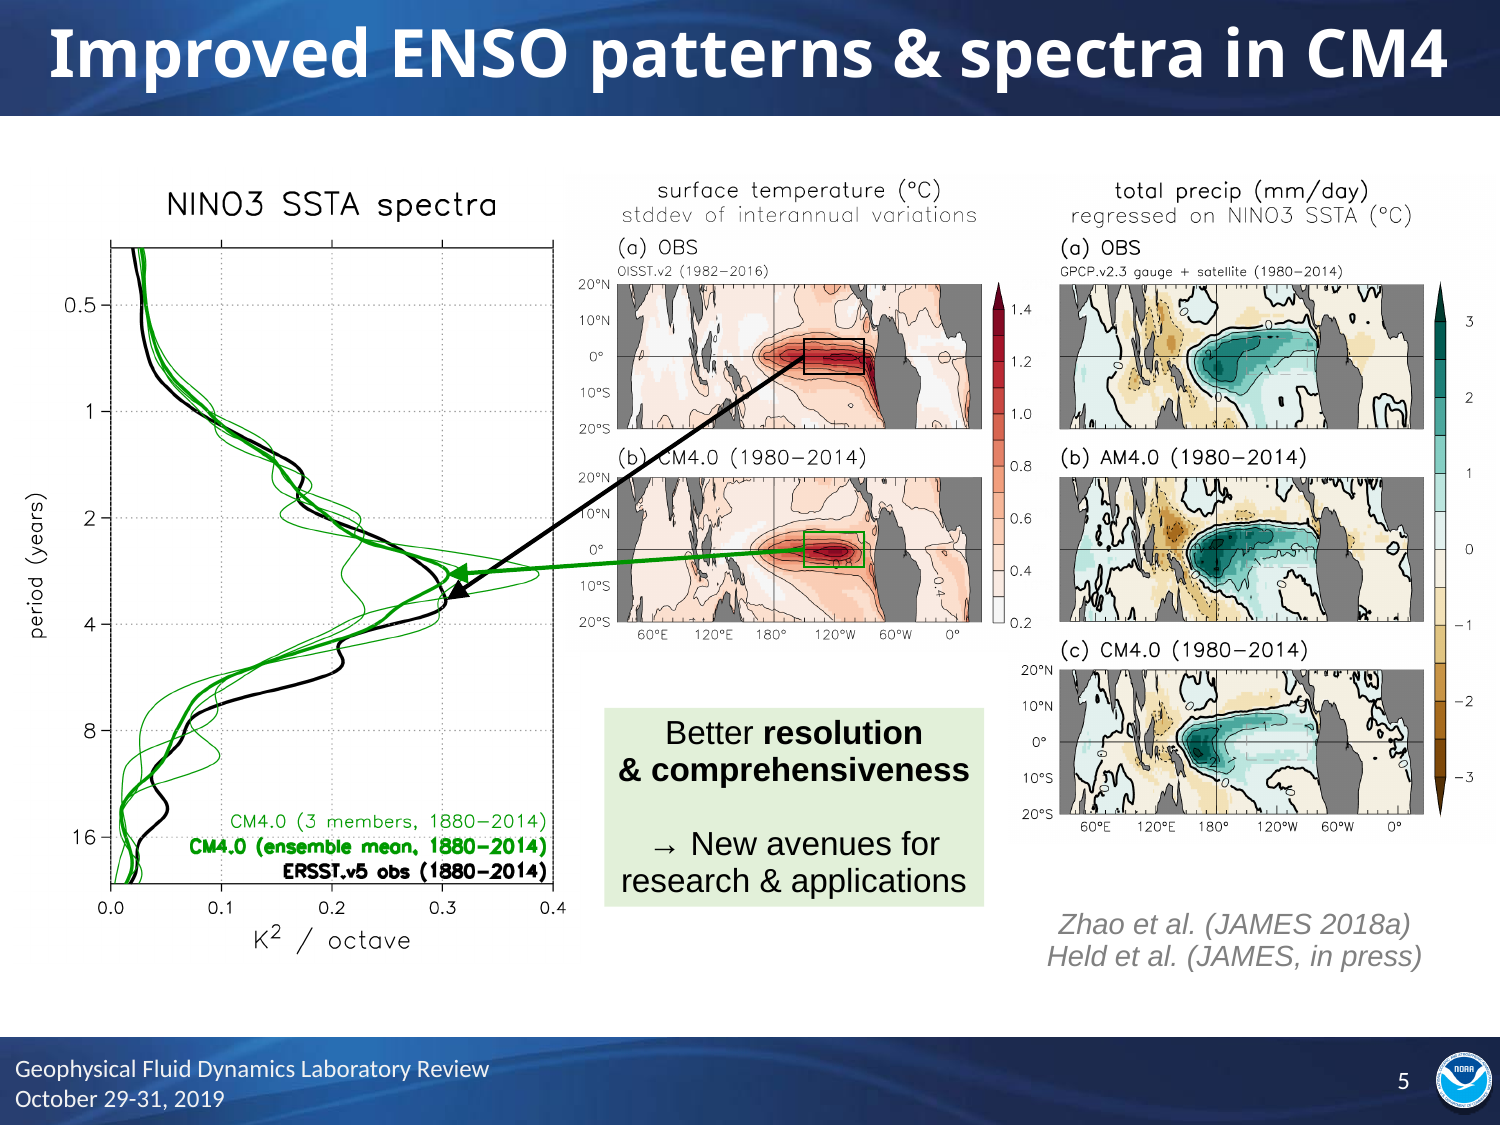

# Improved ENSO patterns & spectra in CM4
Better resolution
& comprehensiveness
→ New avenues for
research & applications
Zhao et al. (JAMES 2018a)
Held et al. (JAMES, in press)